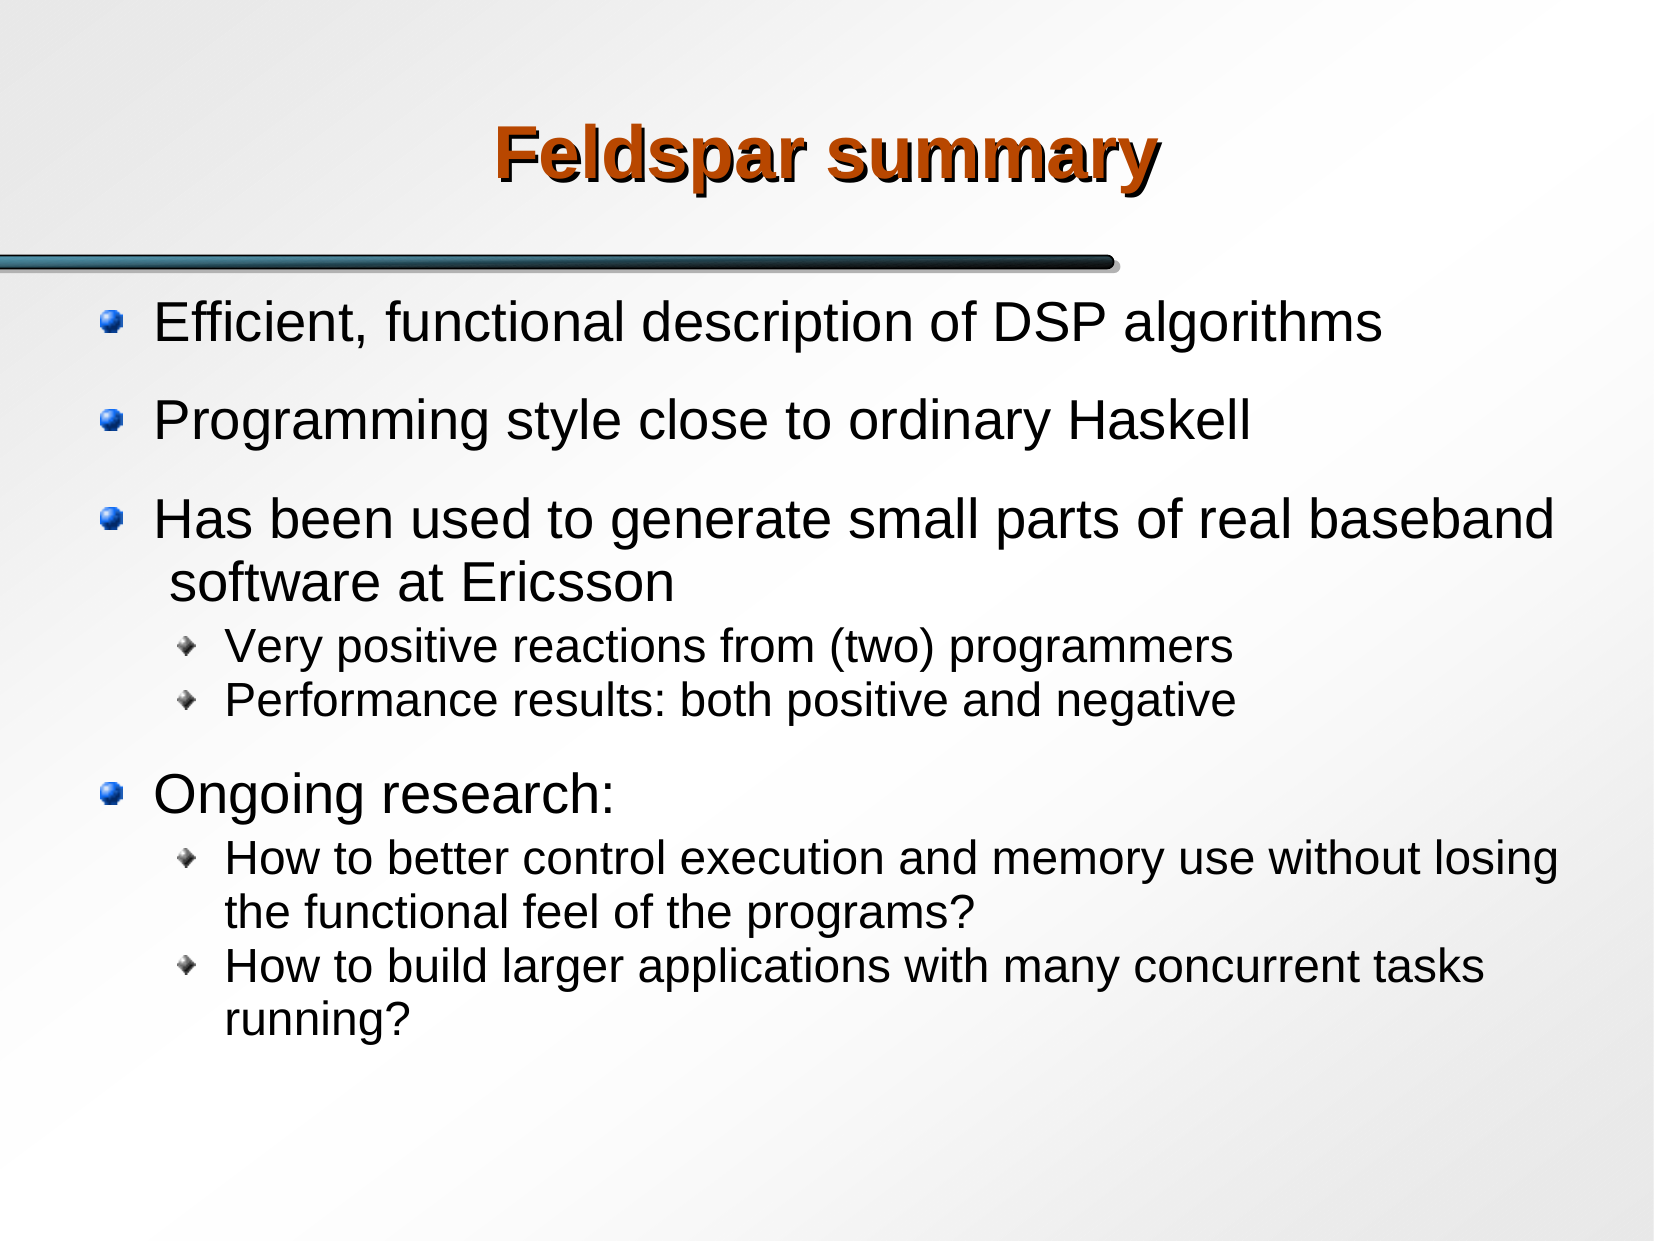

# Feldspar summary
Efficient, functional description of DSP algorithms
Programming style close to ordinary Haskell
Has been used to generate small parts of real baseband software at Ericsson
Very positive reactions from (two) programmers
Performance results: both positive and negative
Ongoing research:
How to better control execution and memory use without losing the functional feel of the programs?
How to build larger applications with many concurrent tasks running?